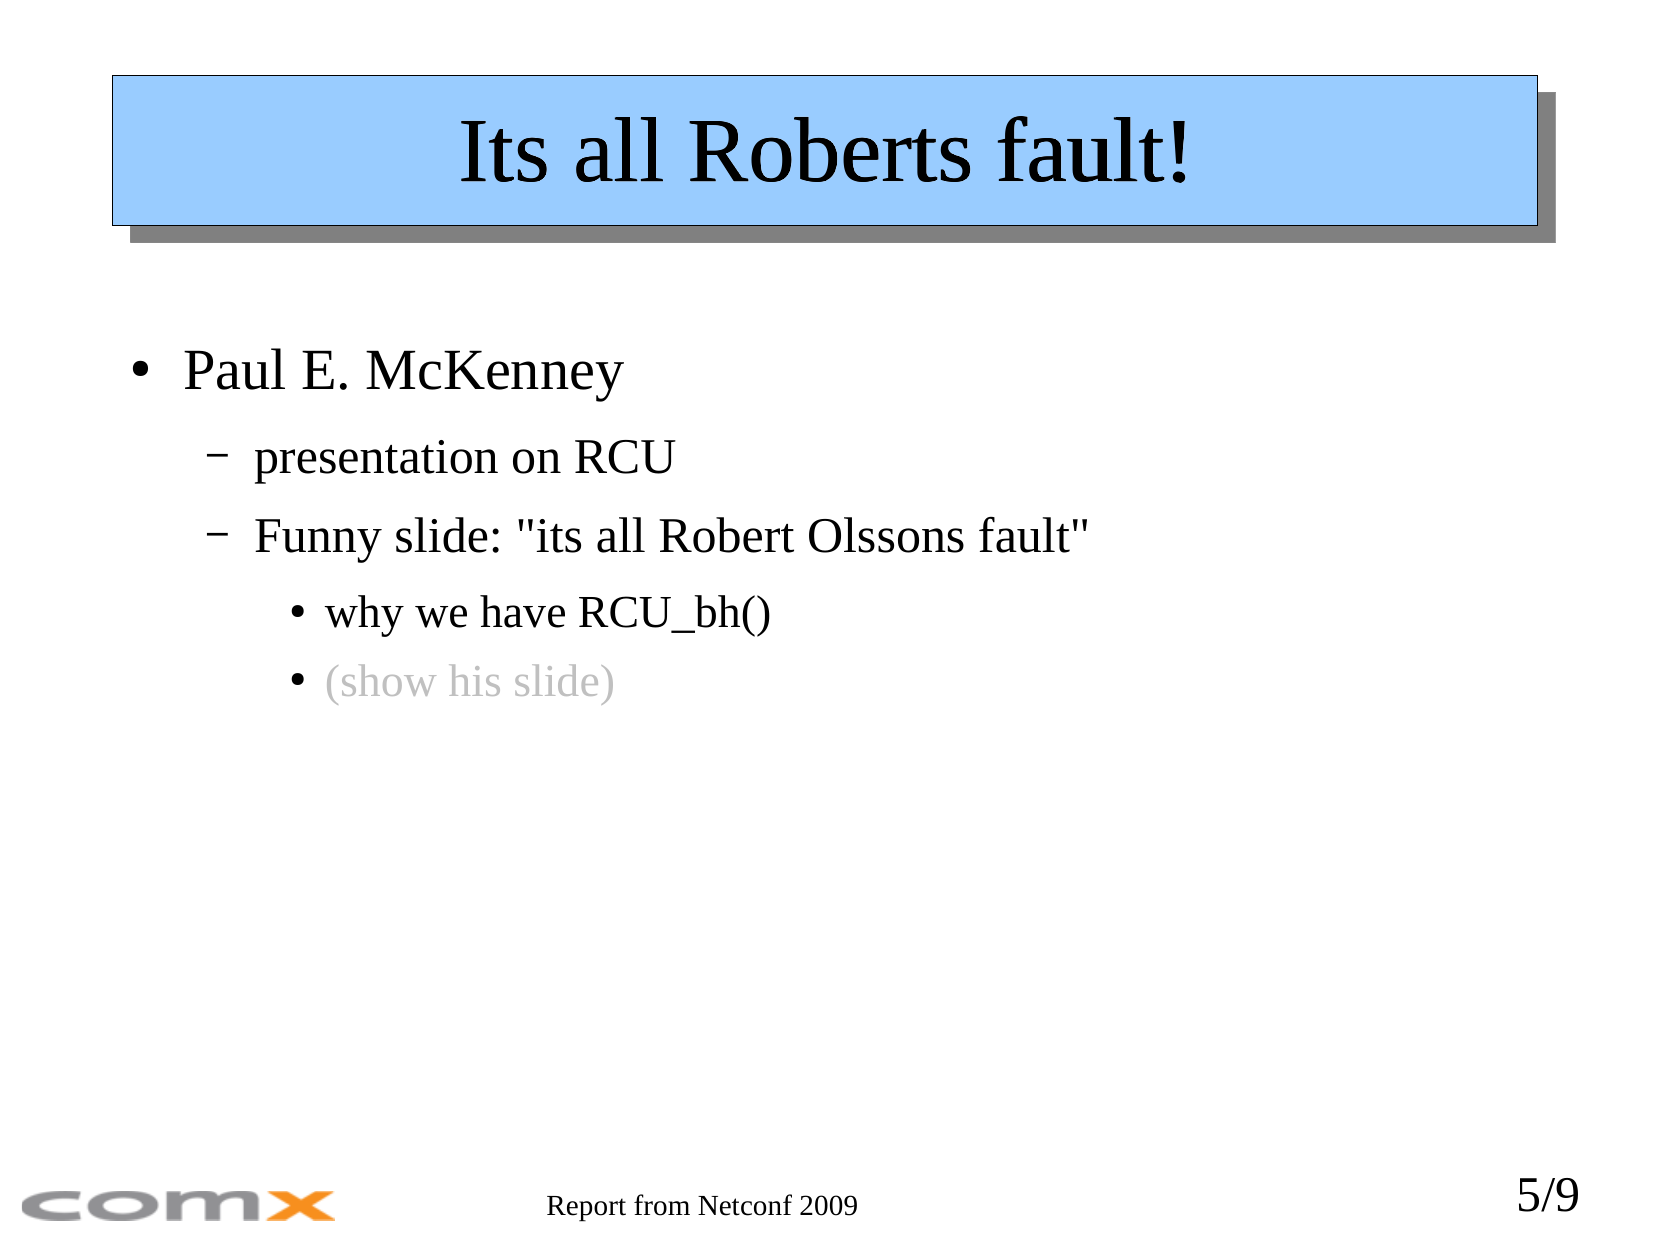

# Its all Roberts fault!
Paul E. McKenney
presentation on RCU
Funny slide: "its all Robert Olssons fault"
why we have RCU_bh()
(show his slide)